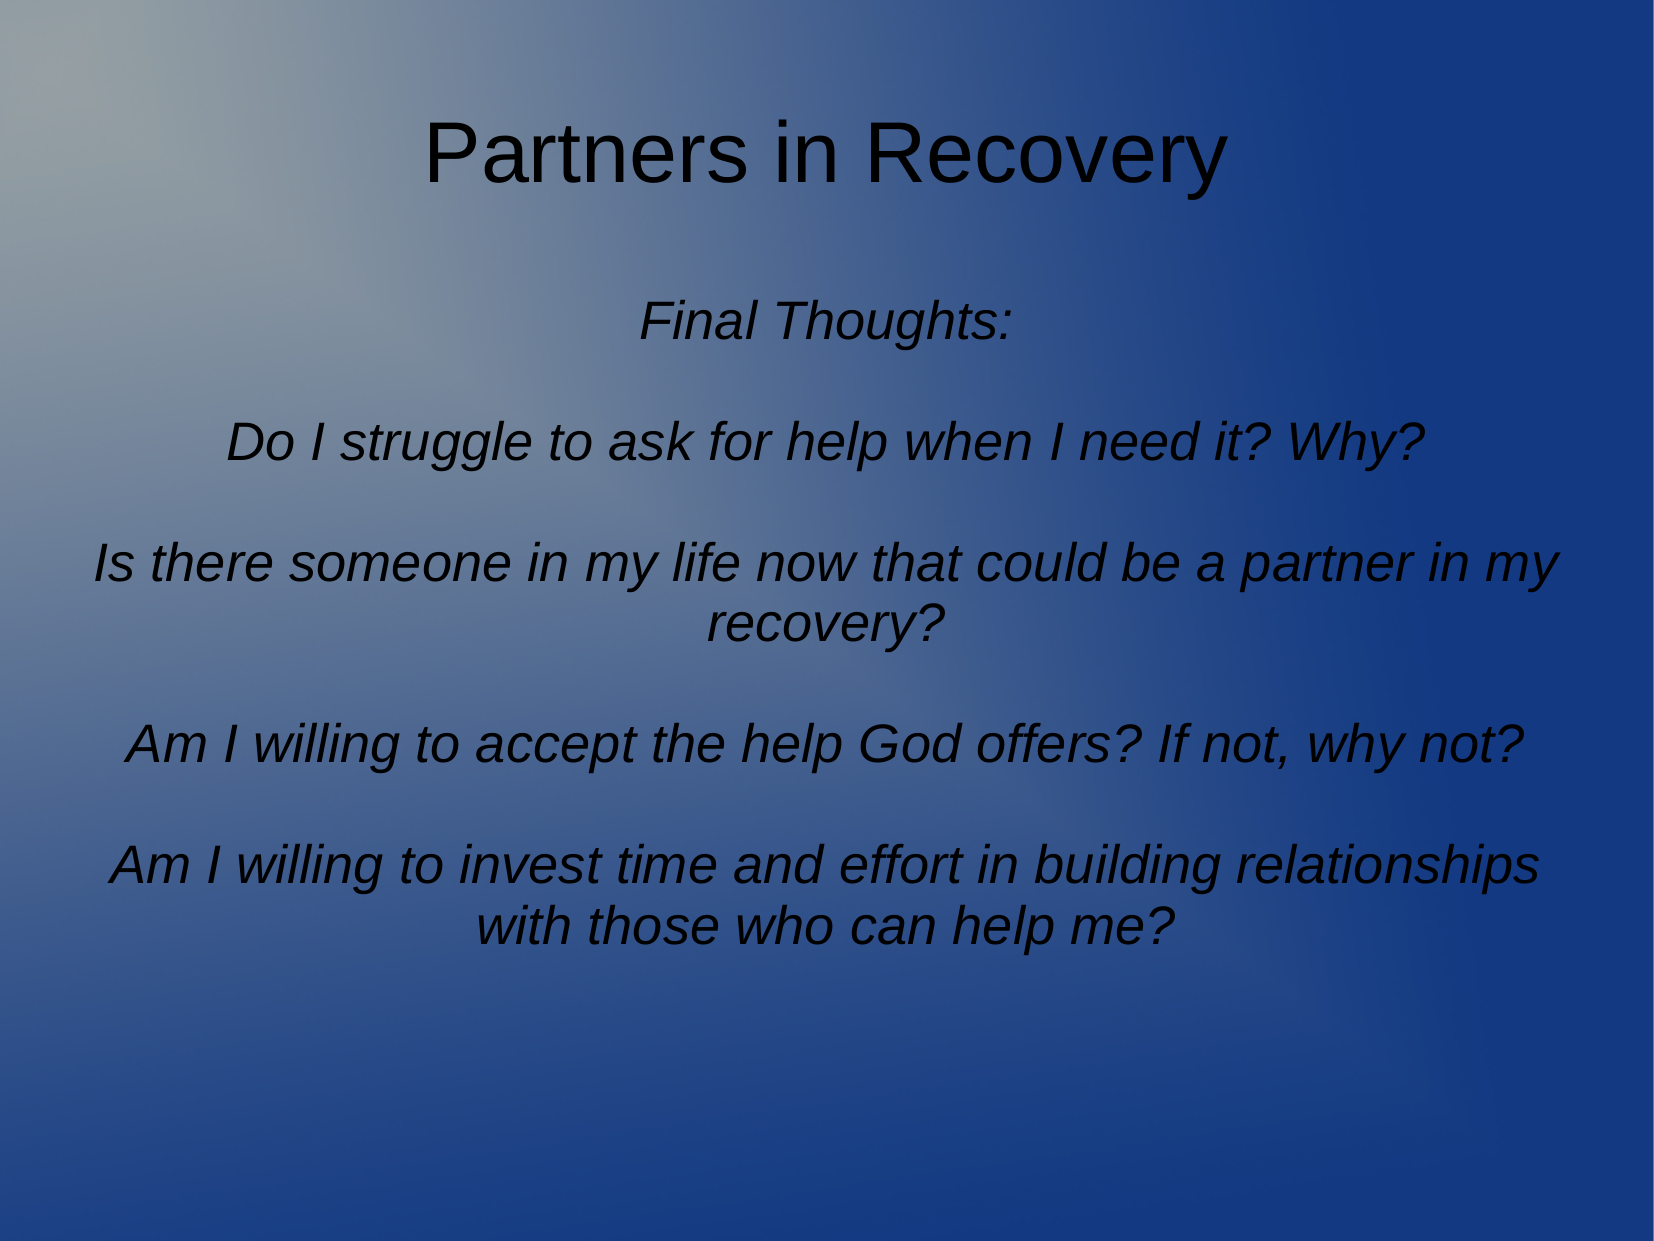

# Partners in Recovery
Final Thoughts:
Do I struggle to ask for help when I need it? Why?
Is there someone in my life now that could be a partner in my recovery?
Am I willing to accept the help God offers? If not, why not?
Am I willing to invest time and effort in building relationships with those who can help me?